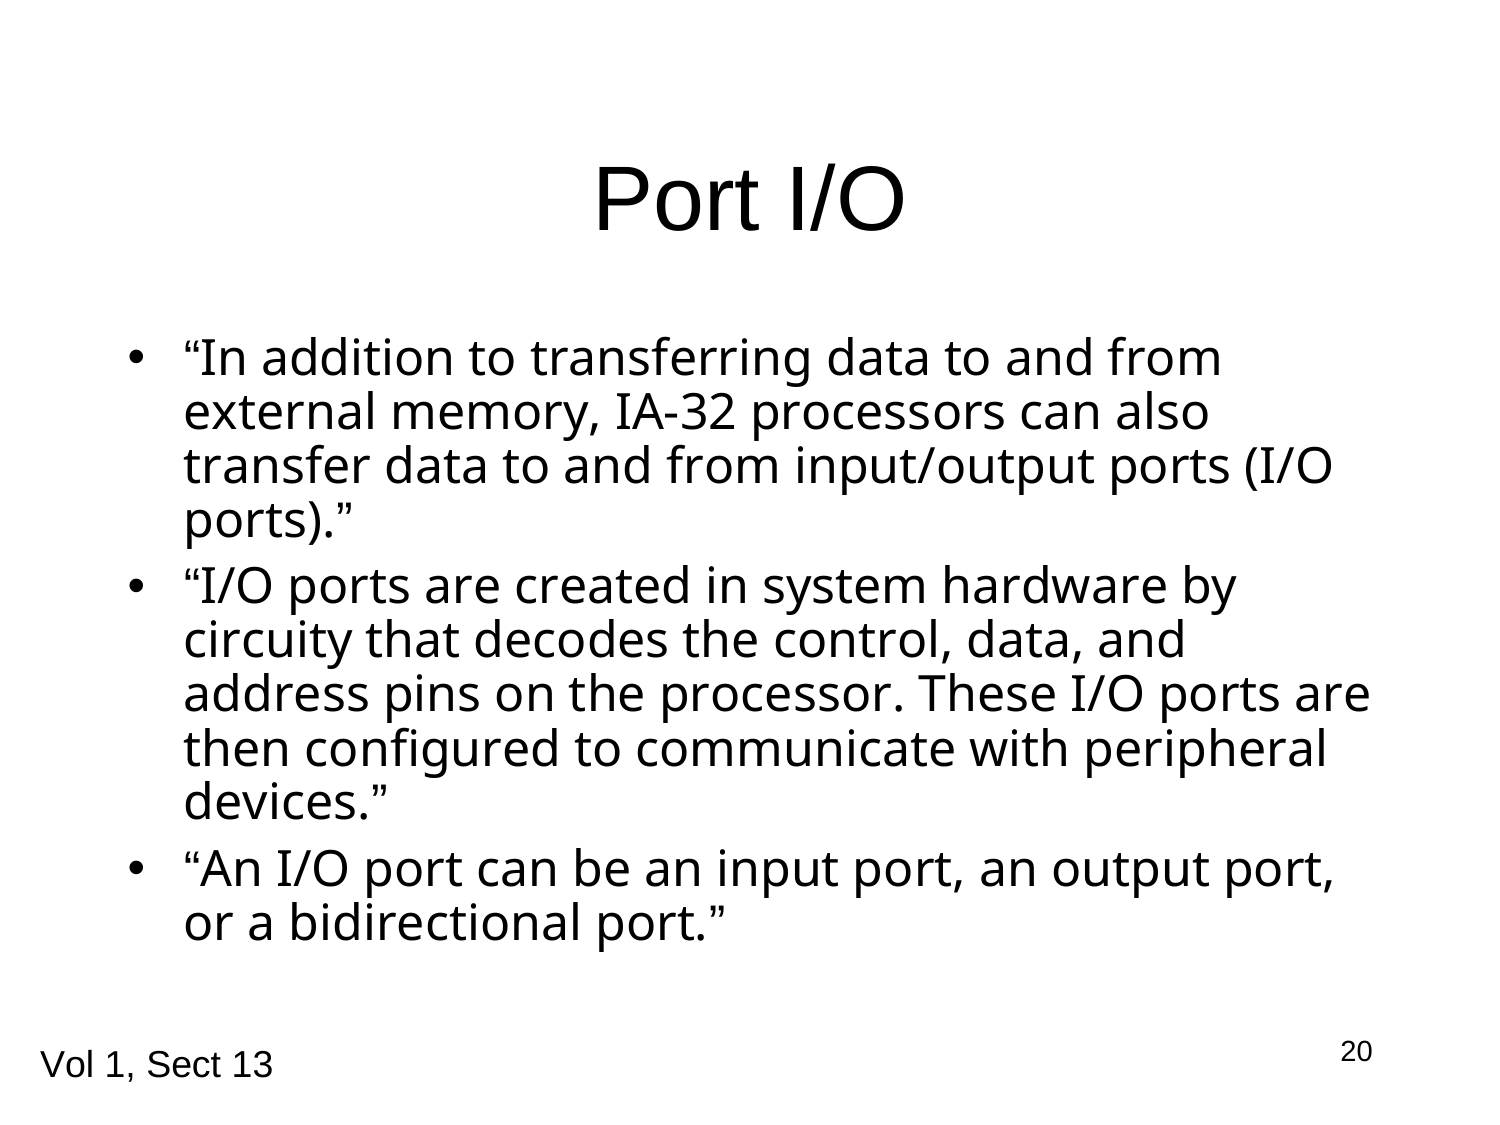

# Port I/O
“In addition to transferring data to and from external memory, IA-32 processors can also transfer data to and from input/output ports (I/O ports).”
“I/O ports are created in system hardware by circuity that decodes the control, data, and address pins on the processor. These I/O ports are then configured to communicate with peripheral devices.”
“An I/O port can be an input port, an output port, or a bidirectional port.”
Vol 1, Sect 13